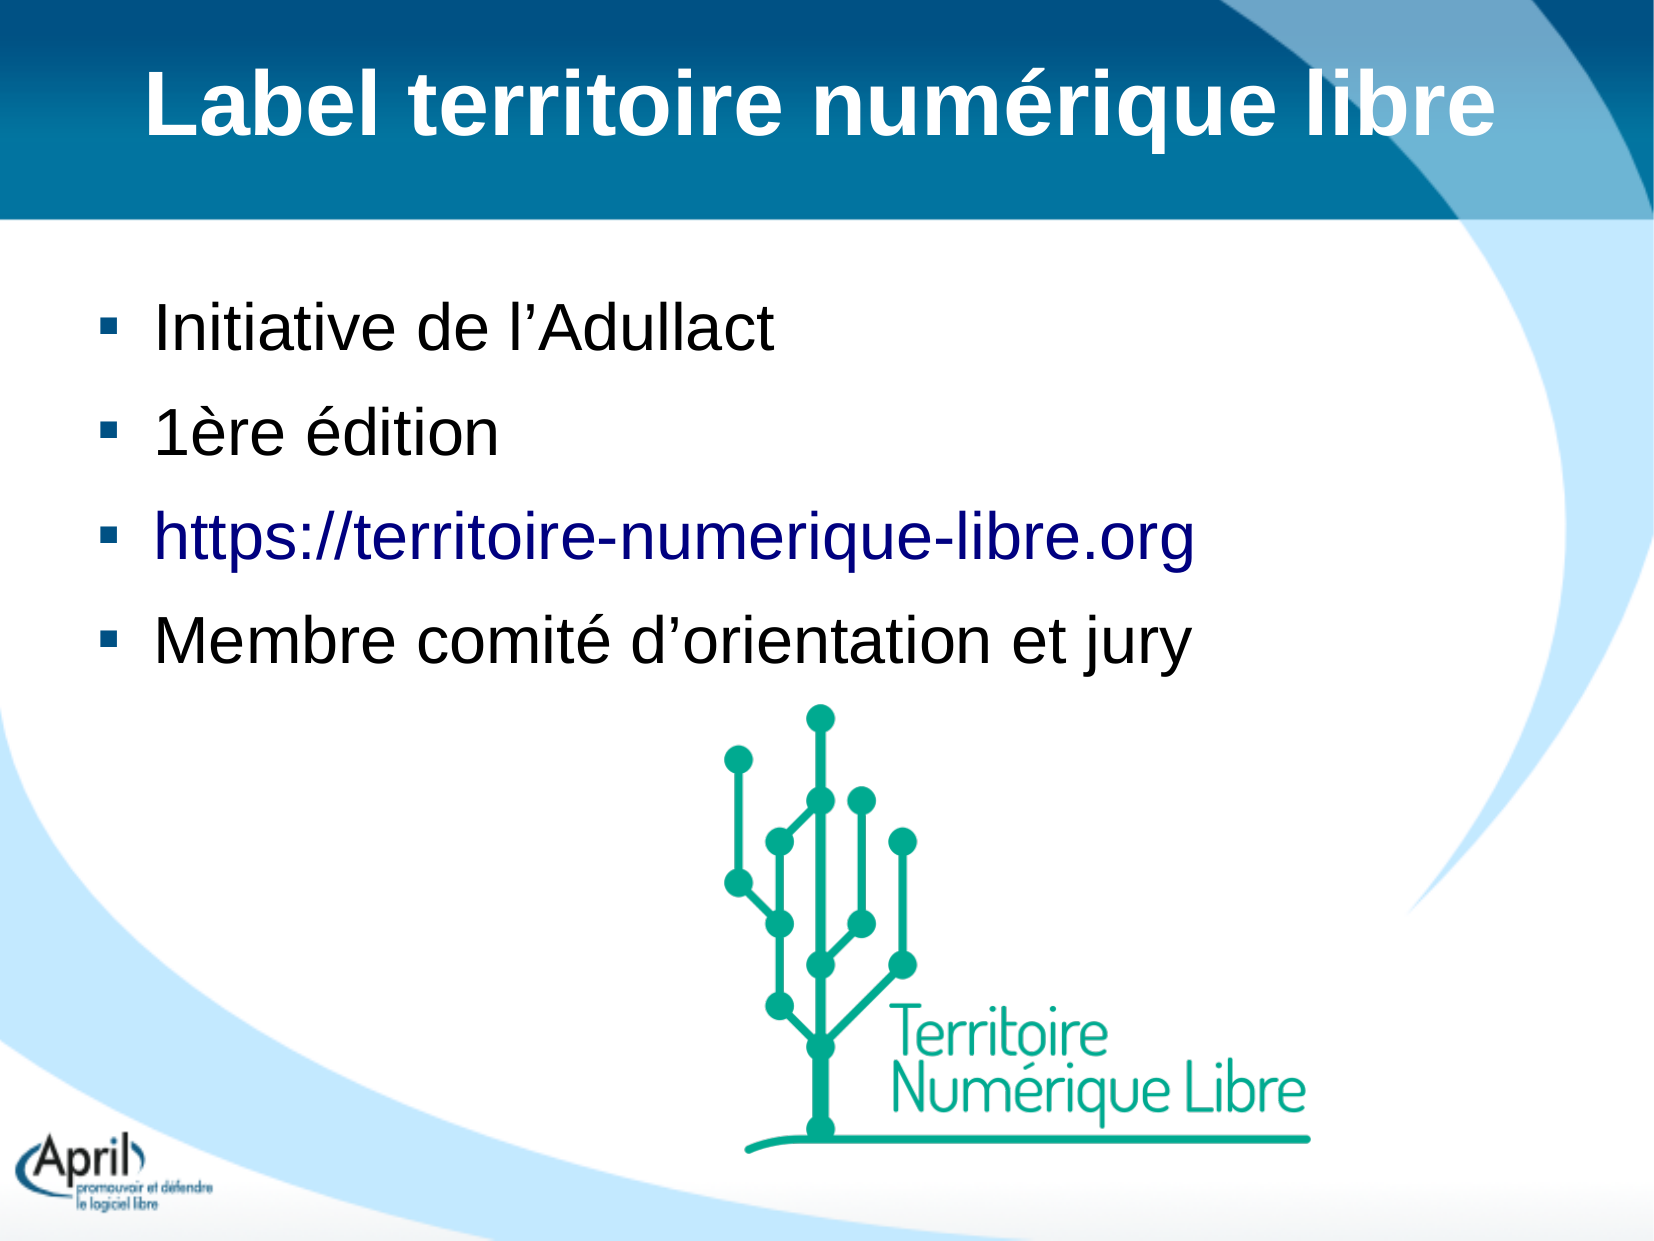

# Label territoire numérique libre
Initiative de l’Adullact
1ère édition
https://territoire-numerique-libre.org
Membre comité d’orientation et jury